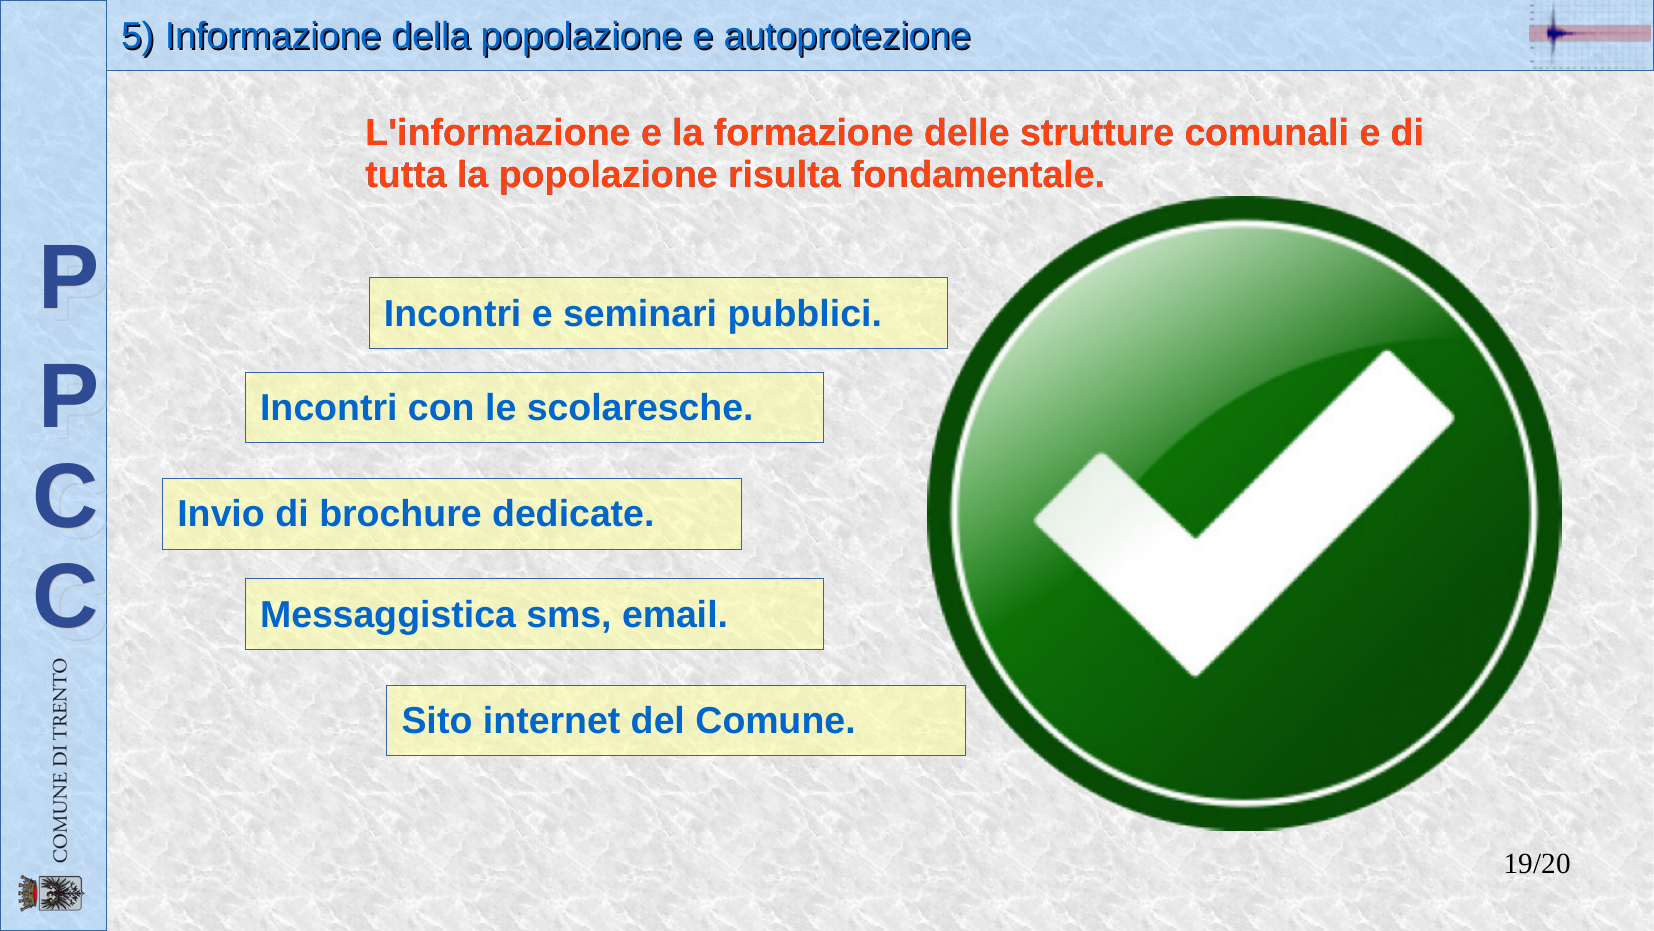

5) Informazione della popolazione e autoprotezione
L'informazione e la formazione delle strutture comunali e di tutta la popolazione risulta fondamentale.
L'informazione e la formazione delle strutture comunali e di tutta la popolazione risulta fondamentale.
Realizzazione
di un piano
di informazione
Realizzazione
di un piano
di informazione
Realizzazione
di un piano
di informazione
Realizzazione
di un piano
di informazione
Realizzazione
di un piano
di informazione
Incontri e seminari pubblici.
Incontri con le scolaresche.
Invio di brochure dedicate.
Messaggistica sms, email.
Sito internet del Comune.
19